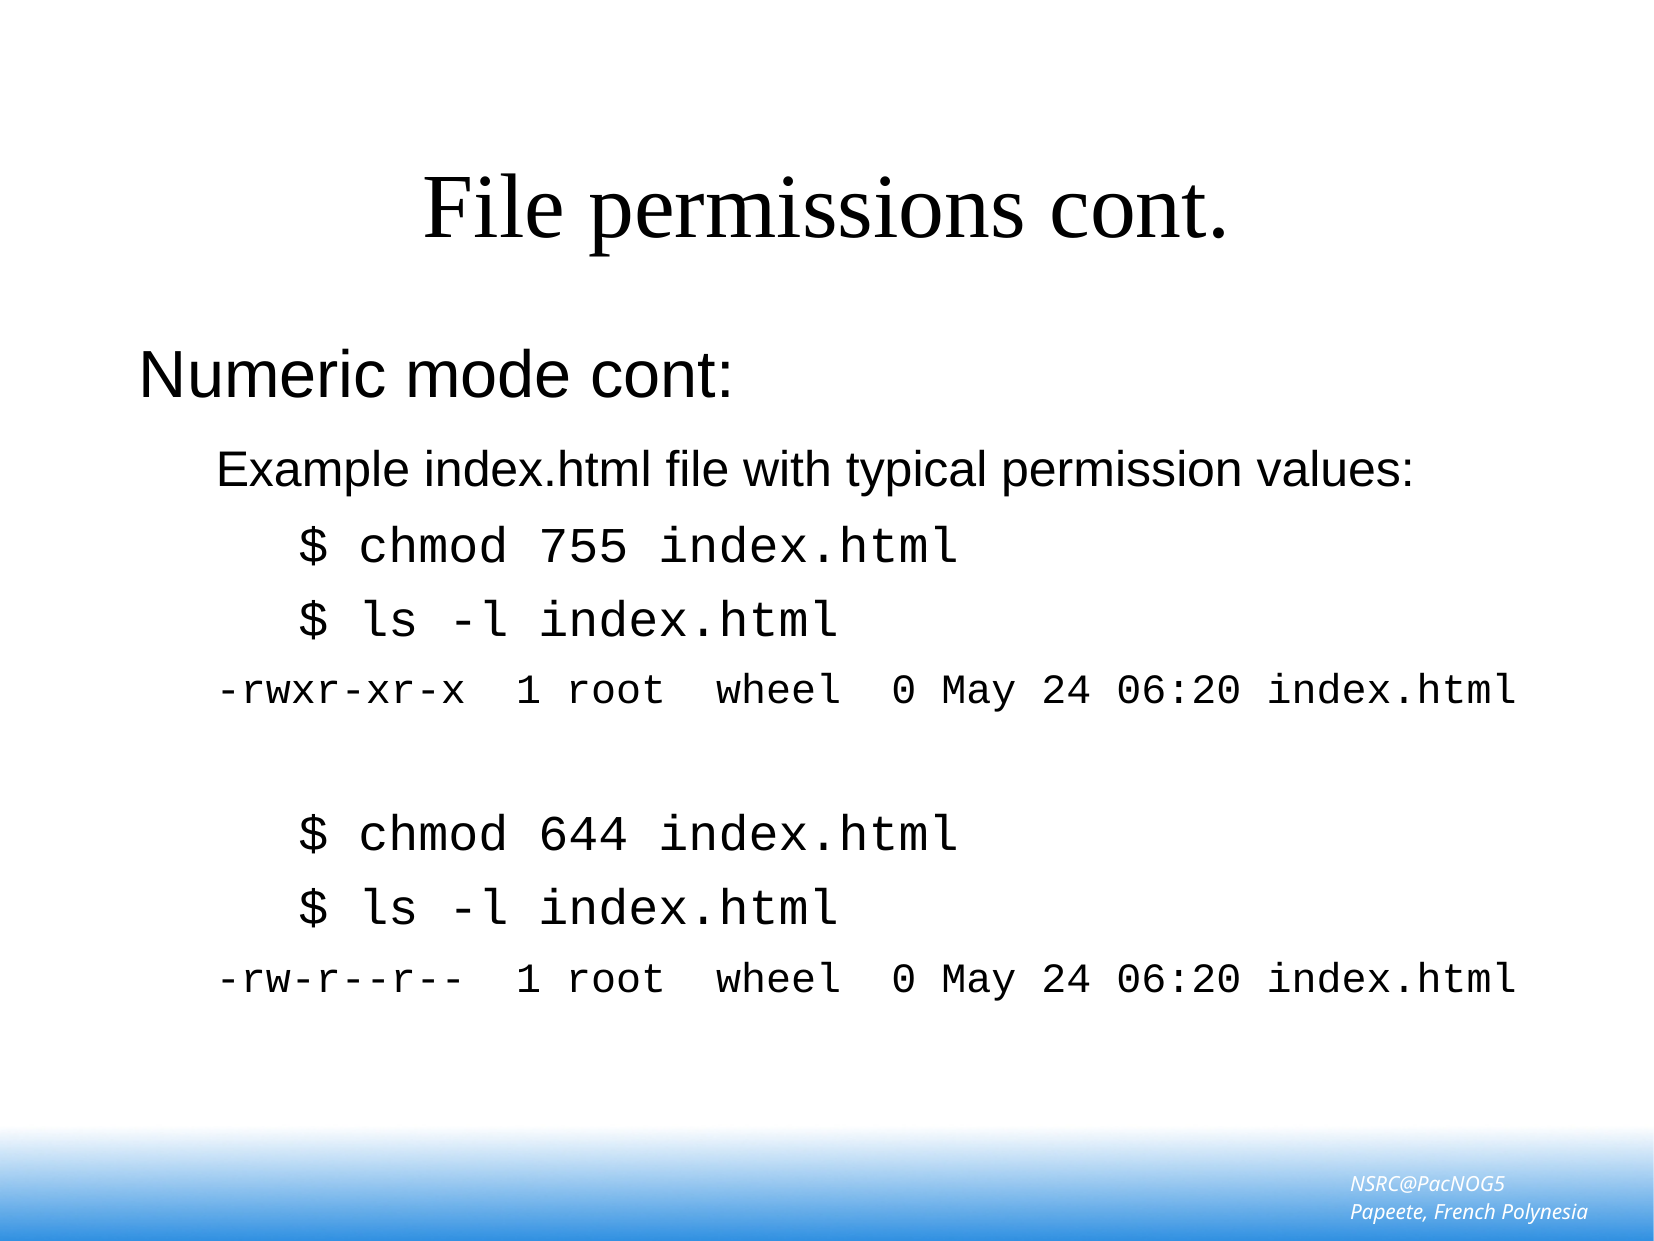

File permissions cont.
# Numeric mode cont:
Example index.html file with typical permission values:
$ chmod 755 index.html
$ ls -l index.html
-rwxr-xr-x 1 root wheel 0 May 24 06:20 index.html
$ chmod 644 index.html
$ ls -l index.html
-rw-r--r-- 1 root wheel 0 May 24 06:20 index.html